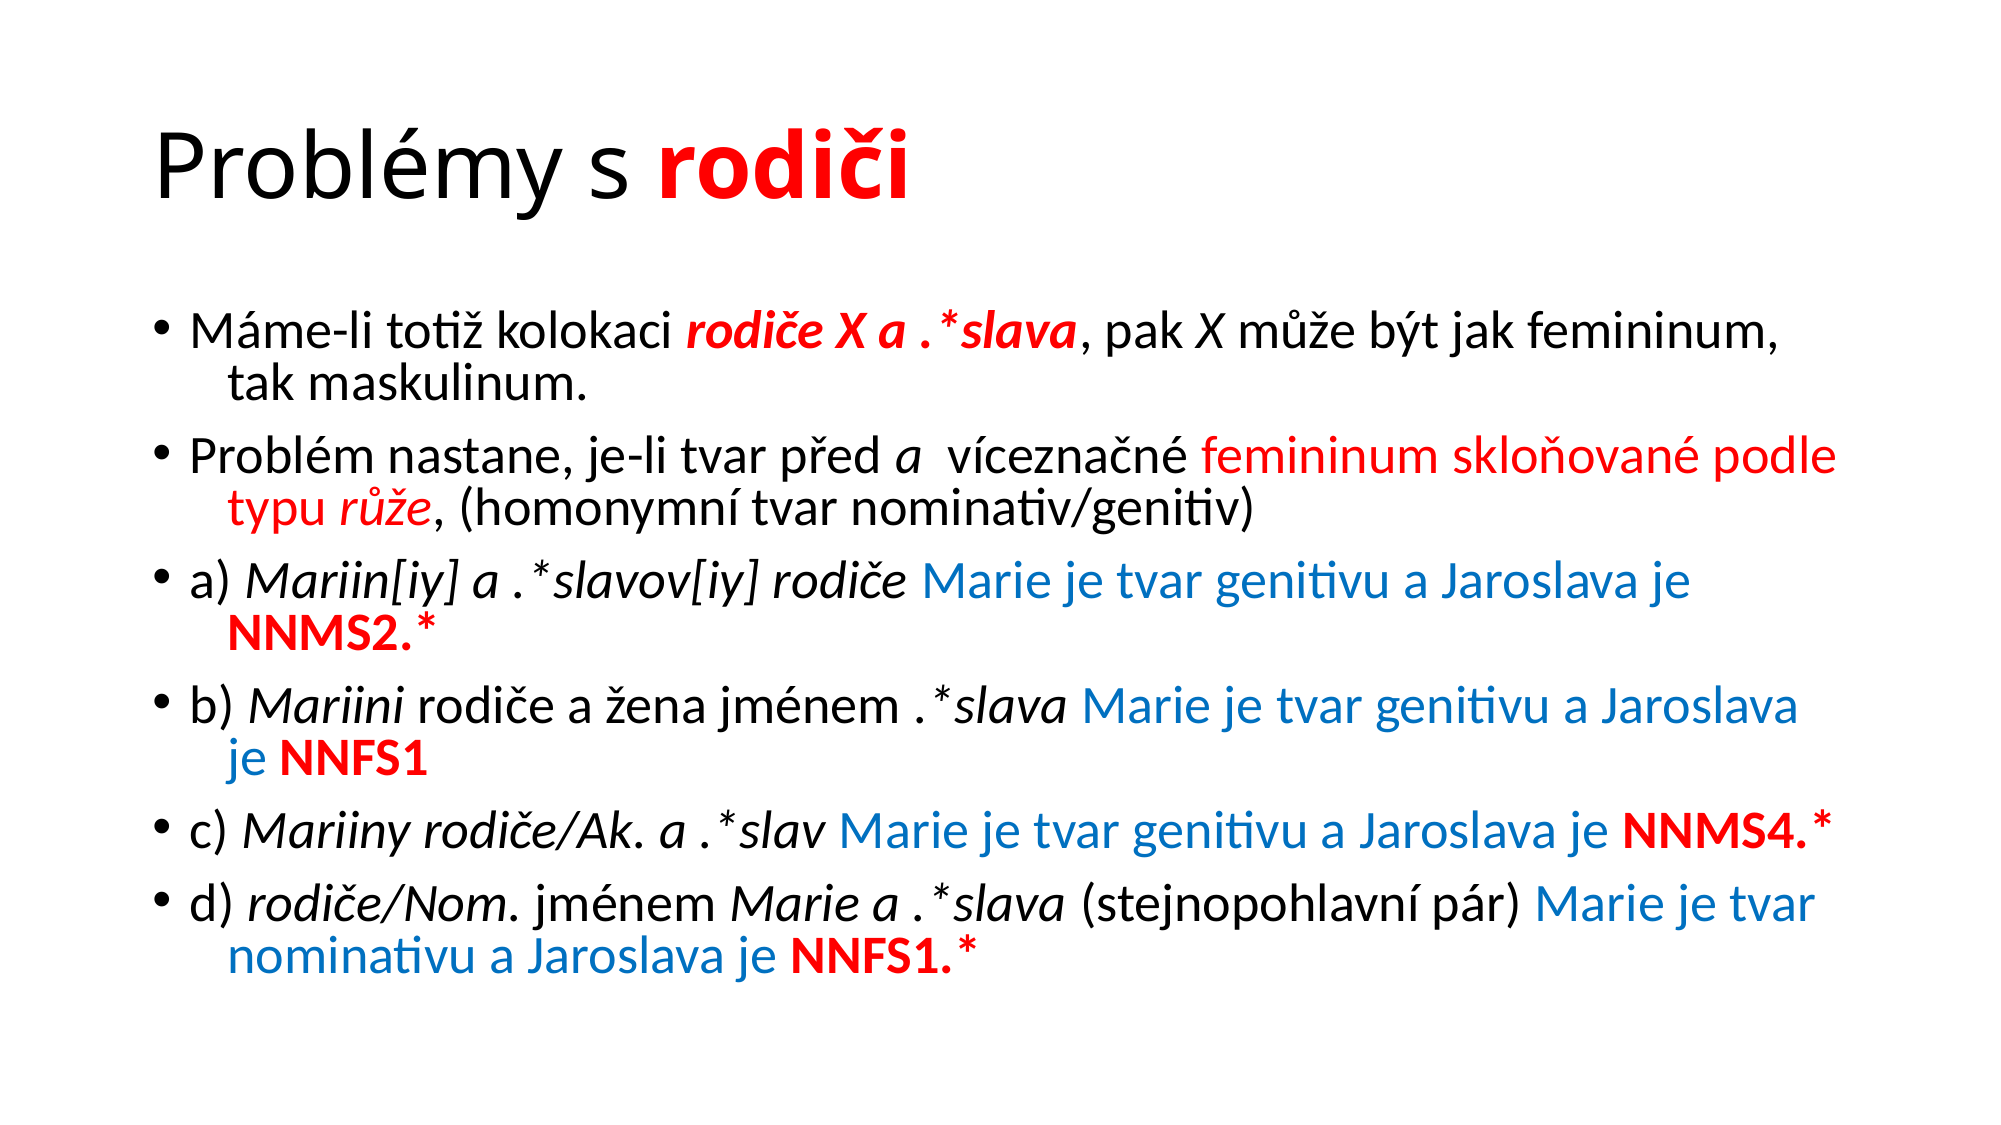

# Problémy s rodiči
Máme-li totiž kolokaci rodiče X a .*slava, pak X může být jak femininum, tak maskulinum.
Problém nastane, je-li tvar před a  víceznačné femininum skloňované podle typu růže, (homonymní tvar nominativ/genitiv)
a) Mariin[iy] a .*slavov[iy] rodiče Marie je tvar genitivu a Jaroslava je NNMS2.*
b) Mariini rodiče a žena jménem .*slava Marie je tvar genitivu a Jaroslava je NNFS1
c) Mariiny rodiče/Ak. a .*slav Marie je tvar genitivu a Jaroslava je NNMS4.*
d) rodiče/Nom. jménem Marie a .*slava (stejnopohlavní pár) Marie je tvar nominativu a Jaroslava je NNFS1.*